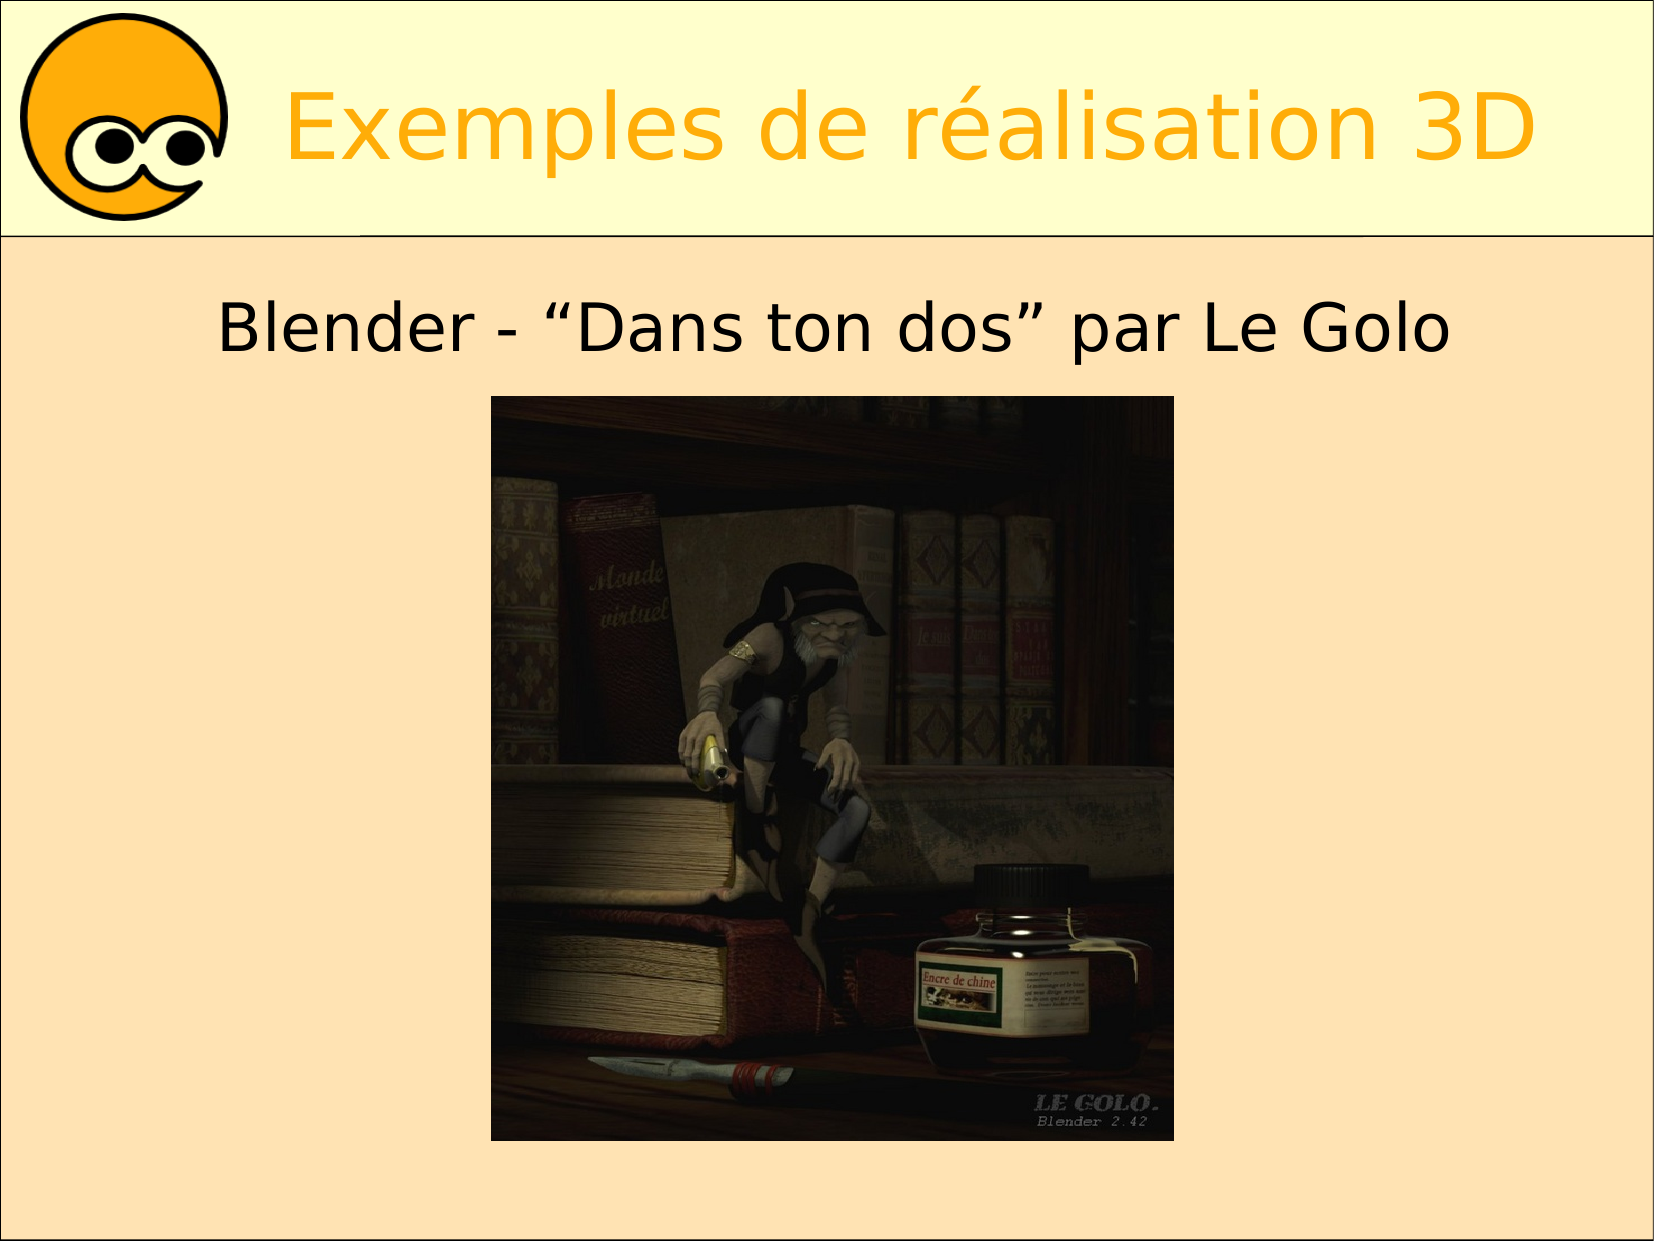

# Exemples de réalisation 3D
Blender - “Dans ton dos” par Le Golo